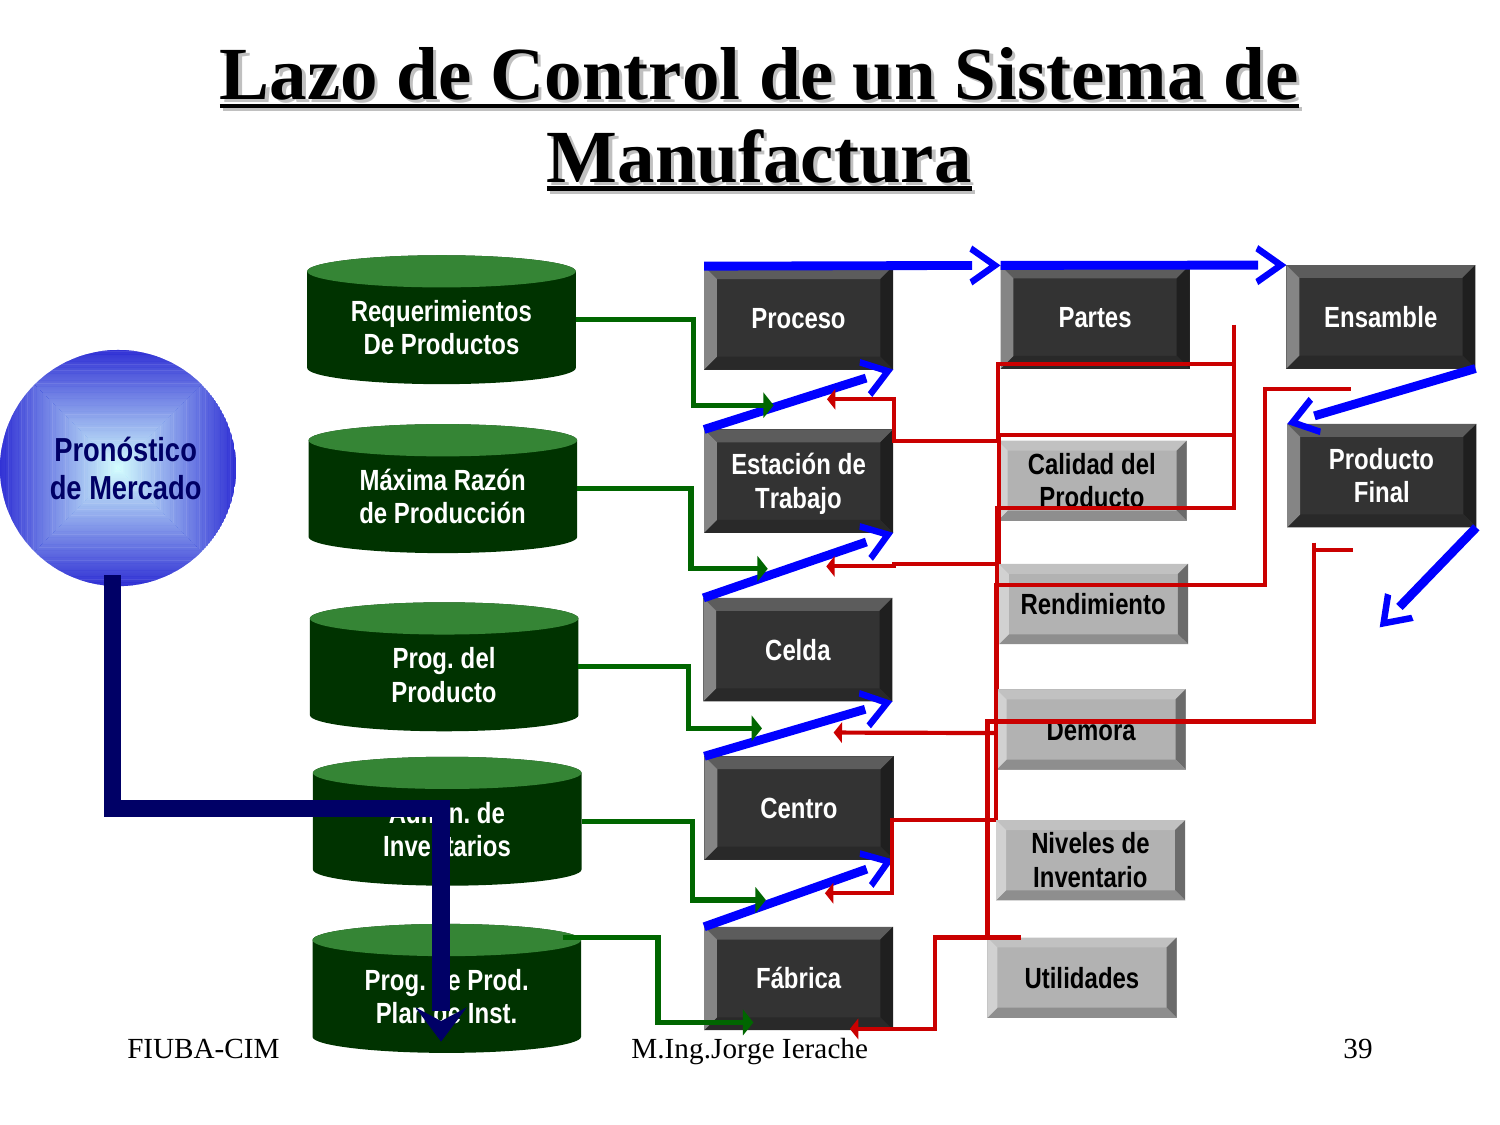

Lazo de Control de un Sistema de Manufactura
Requerimientos
De Productos
Ensamble
Partes
Proceso
Pronóstico
de Mercado
Producto
Final
Máxima Razón
de Producción
Estación de
Trabajo
Calidad del
Producto
Rendimiento
Celda
Prog. del
Producto
Demora
Centro
Admin. de
Inventarios
Niveles de
Inventario
Prog. de Prod.
Plan de Inst.
Fábrica
Utilidades
FIUBA-CIM
M.Ing.Jorge Ierache
39